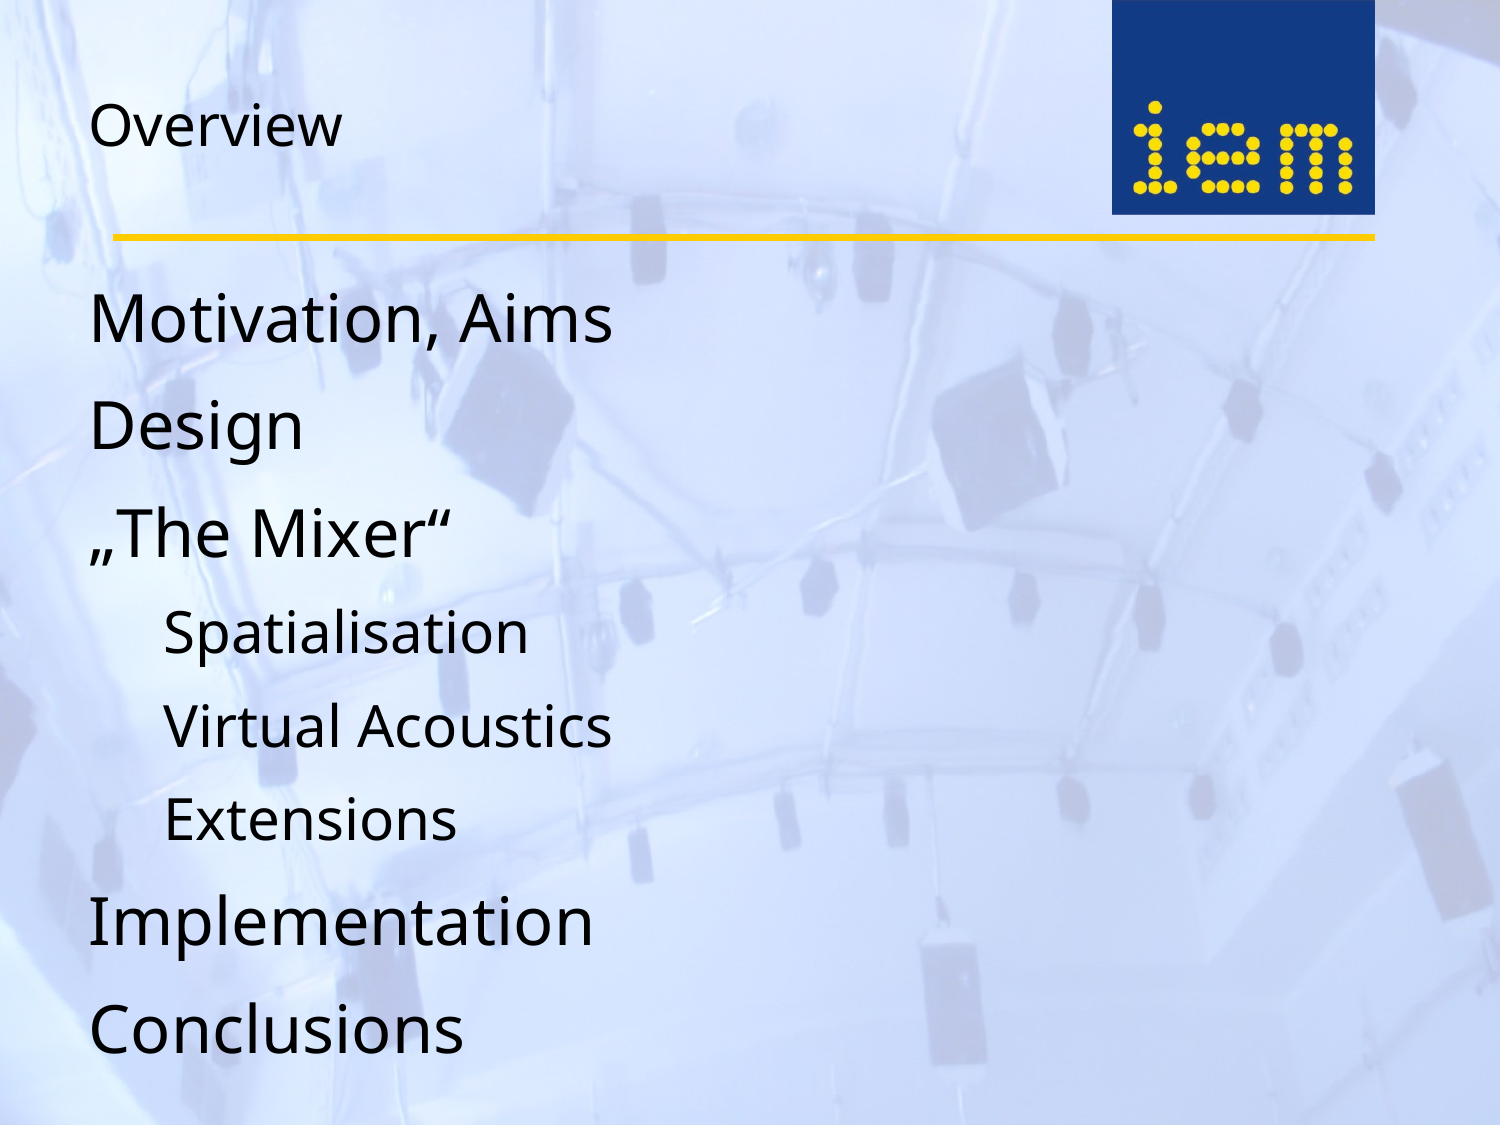

# Overview
Motivation, Aims
Design
„The Mixer“
Spatialisation
Virtual Acoustics
Extensions
Implementation
Conclusions